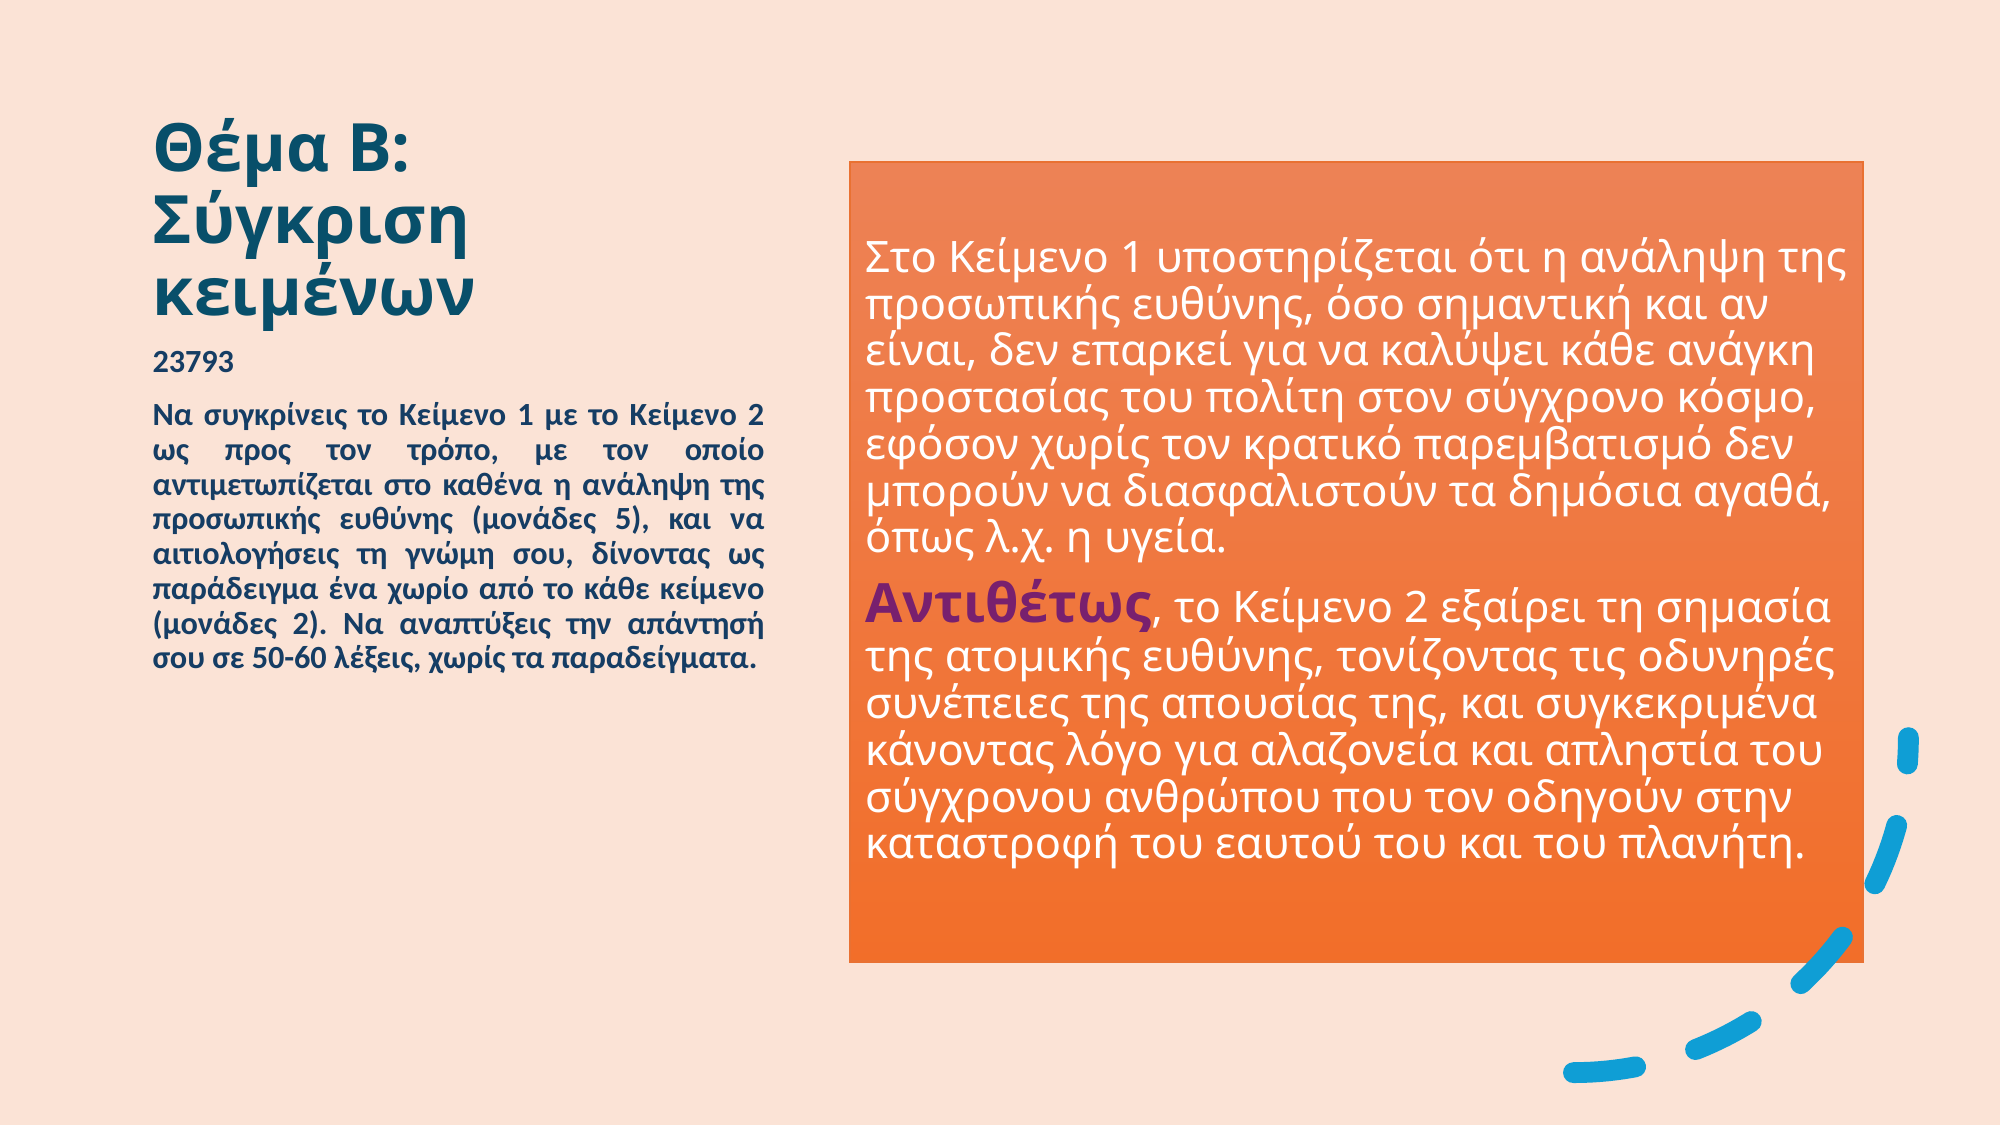

# Θέμα Β: Σύγκριση κειμένων
Στο Κείμενο 1 υποστηρίζεται ότι η ανάληψη της προσωπικής ευθύνης, όσο σημαντική και αν είναι, δεν επαρκεί για να καλύψει κάθε ανάγκη προστασίας του πολίτη στον σύγχρονο κόσμο, εφόσον χωρίς τον κρατικό παρεμβατισμό δεν μπορούν να διασφαλιστούν τα δημόσια αγαθά, όπως λ.χ. η υγεία.
Αντιθέτως, το Κείμενο 2 εξαίρει τη σημασία της ατομικής ευθύνης, τονίζοντας τις οδυνηρές συνέπειες της απουσίας της, και συγκεκριμένα κάνοντας λόγο για αλαζονεία και απληστία του σύγχρονου ανθρώπου που τον οδηγούν στην καταστροφή του εαυτού του και του πλανήτη.
23793
Να συγκρίνεις το Κείμενο 1 με το Κείμενο 2 ως προς τον τρόπο, με τον οποίο αντιμετωπίζεται στο καθένα η ανάληψη της προσωπικής ευθύνης (μονάδες 5), και να αιτιολογήσεις τη γνώμη σου, δίνοντας ως παράδειγμα ένα χωρίο από το κάθε κείμενο (μονάδες 2). Να αναπτύξεις την απάντησή σου σε 50-60 λέξεις, χωρίς τα παραδείγματα.